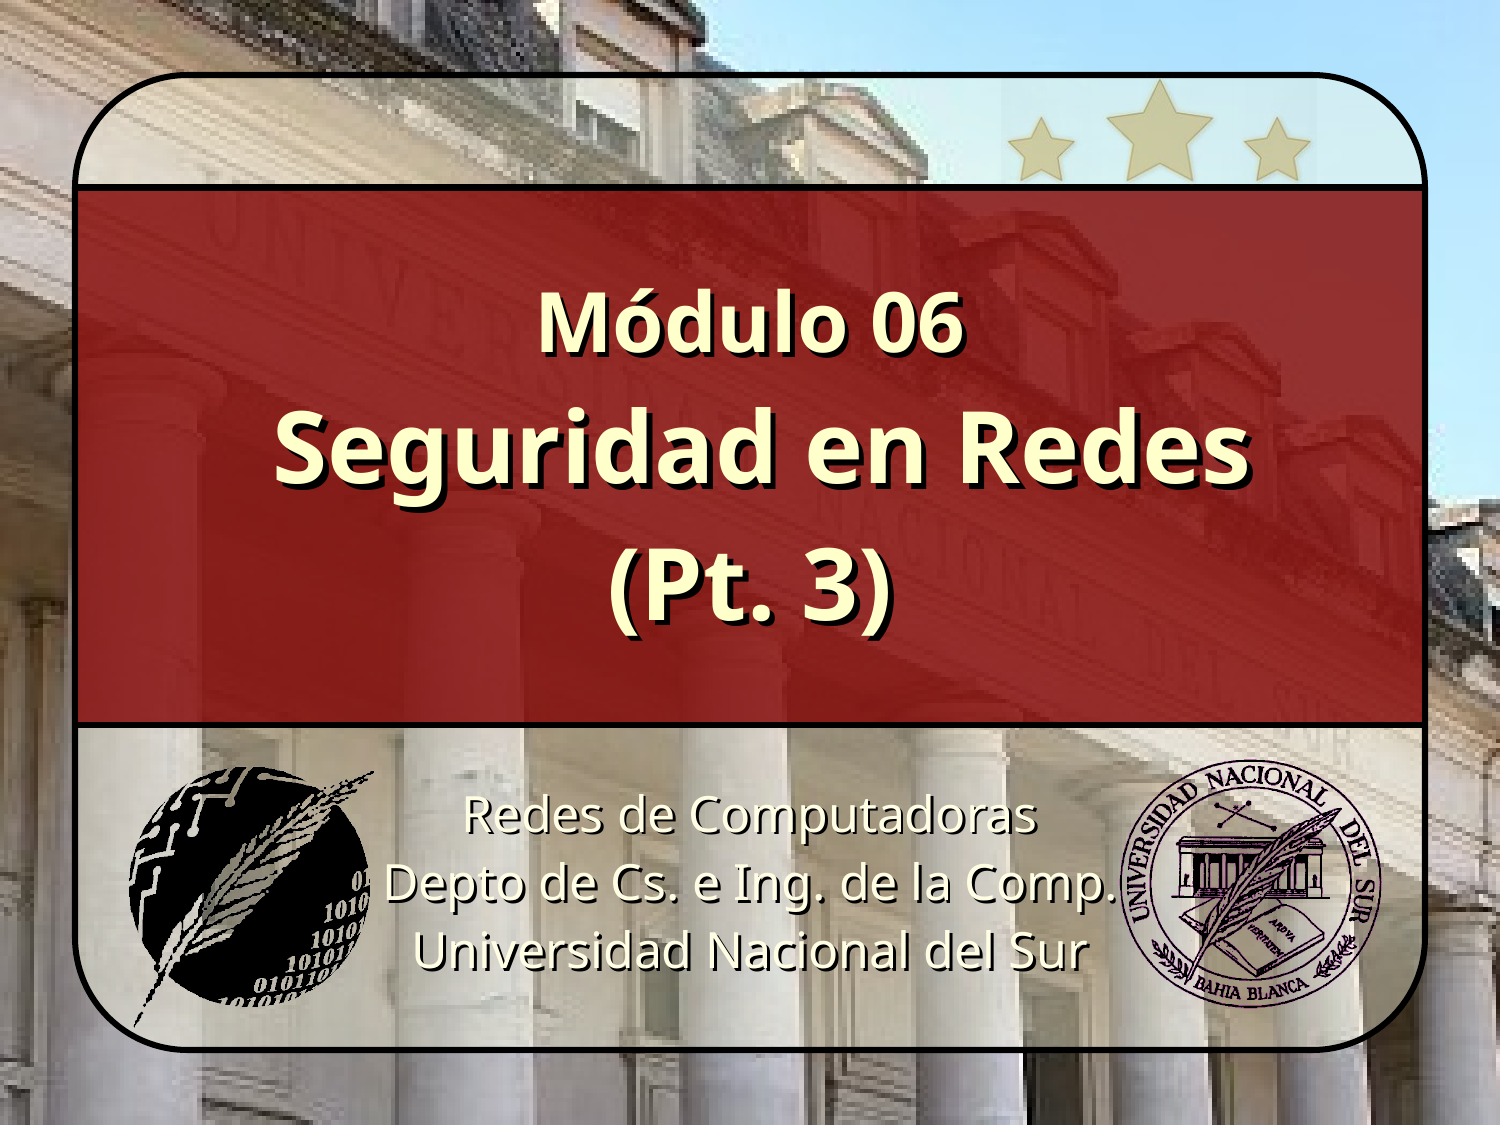

# Módulo 06 Seguridad en Redes (Pt. 3)